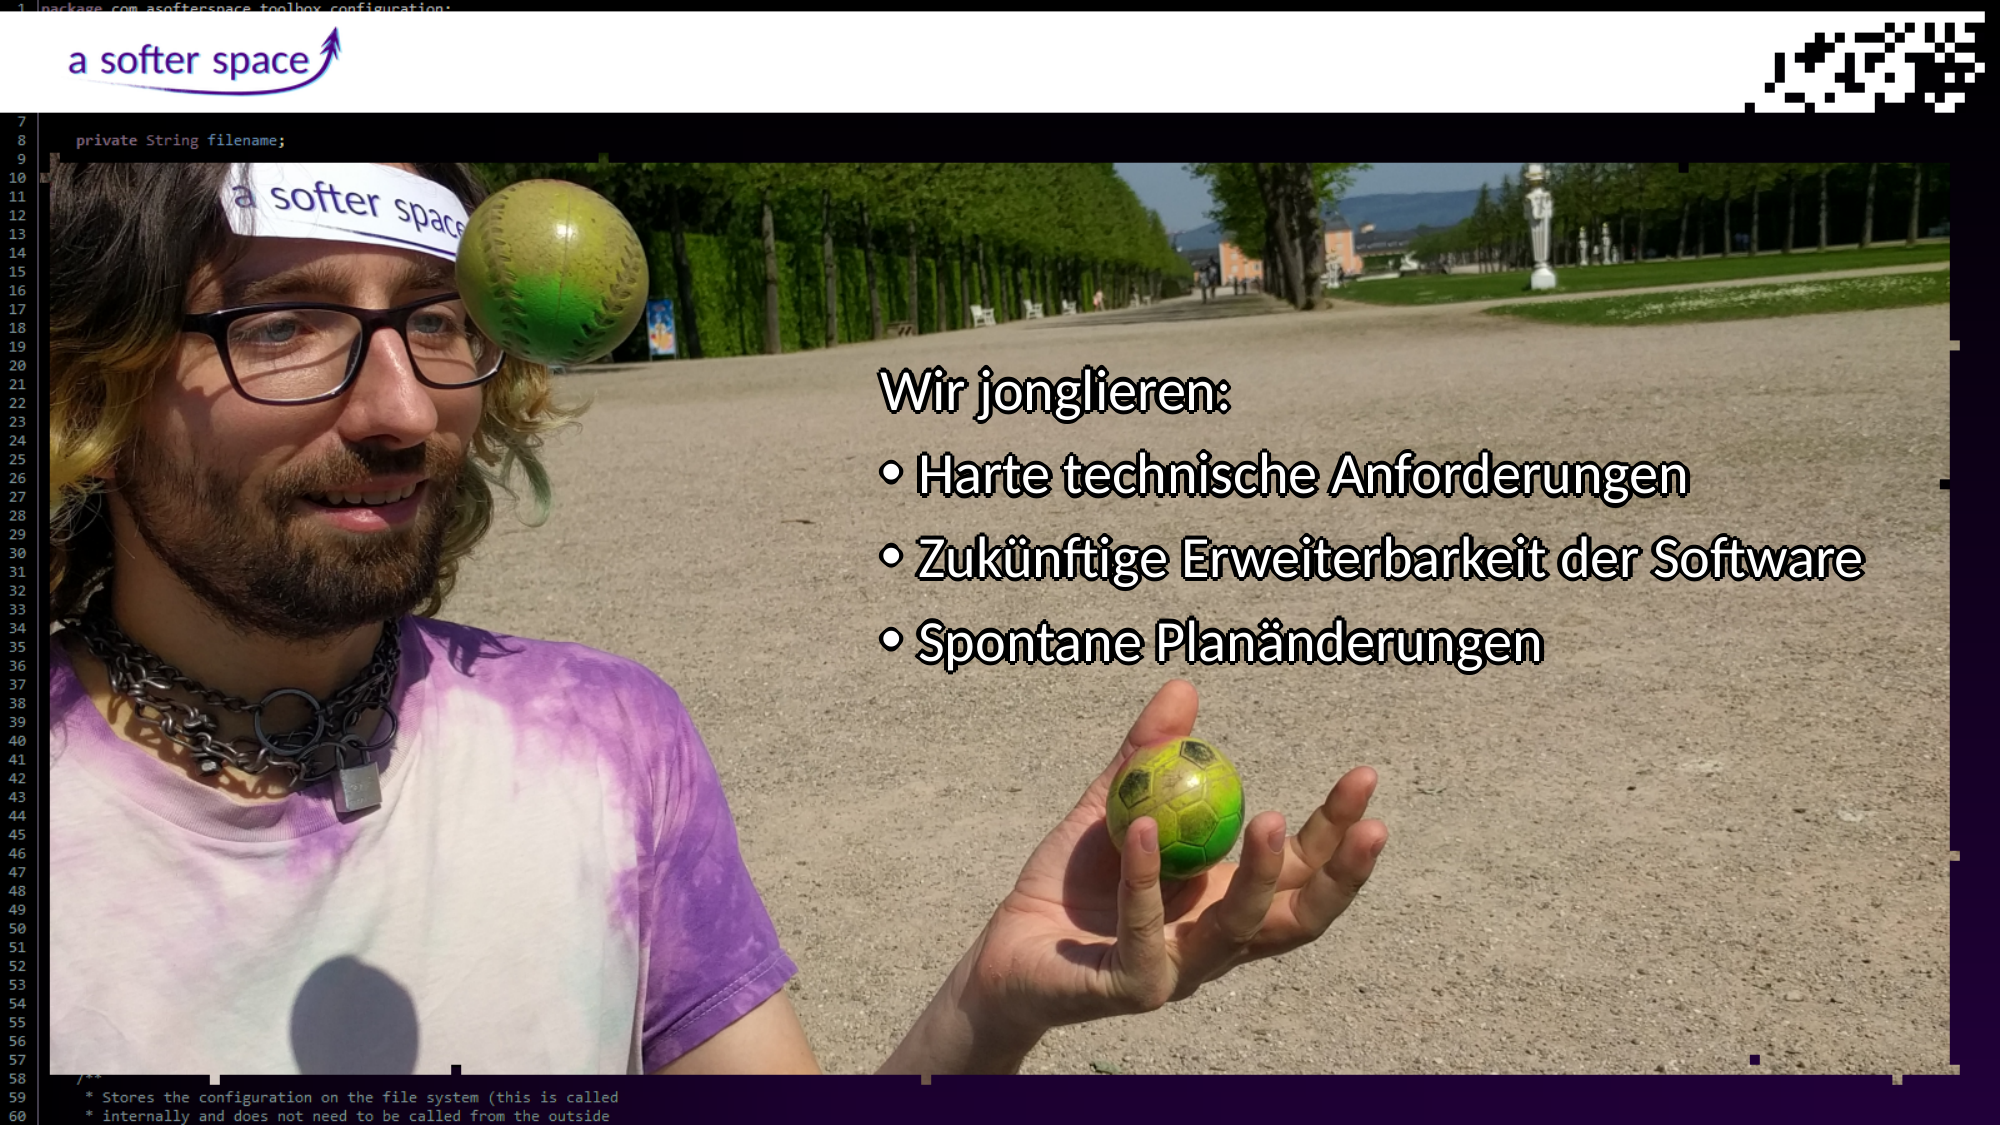

Wir jonglieren:
Harte technische Anforderungen
Zukünftige Erweiterbarkeit der Software
Spontane Planänderungen
Wir jonglieren:
Harte technische Anforderungen
Zukünftige Erweiterbarkeit der Software
Spontane Planänderungen
Wir jonglieren:
Harte technische Anforderungen
Zukünftige Erweiterbarkeit der Software
Spontane Planänderungen
Wir jonglieren:
Harte technische Anforderungen
Zukünftige Erweiterbarkeit der Software
Spontane Planänderungen
Wir jonglieren:
Harte technische Anforderungen
Zukünftige Erweiterbarkeit der Software
Spontane Planänderungen
Wir jonglieren:
Harte technische Anforderungen
Zukünftige Erweiterbarkeit der Software
Spontane Planänderungen
Wir jonglieren:
Harte technische Anforderungen
Zukünftige Erweiterbarkeit der Software
Spontane Planänderungen
Wir jonglieren:
Harte technische Anforderungen
Zukünftige Erweiterbarkeit der Software
Spontane Planänderungen
Wir jonglieren:
Harte technische Anforderungen
Zukünftige Erweiterbarkeit der Software
Spontane Planänderungen
Wir jonglieren:
Harte technische Anforderungen
Zukünftige Erweiterbarkeit der Software
Spontane Planänderungen
Wir jonglieren:
Harte technische Anforderungen
Zukünftige Erweiterbarkeit der Software
Spontane Planänderungen
Wir jonglieren:
Harte technische Anforderungen
Zukünftige Erweiterbarkeit der Software
Spontane Planänderungen
Wir jonglieren:
Harte technische Anforderungen
Zukünftige Erweiterbarkeit der Software
Spontane Planänderungen